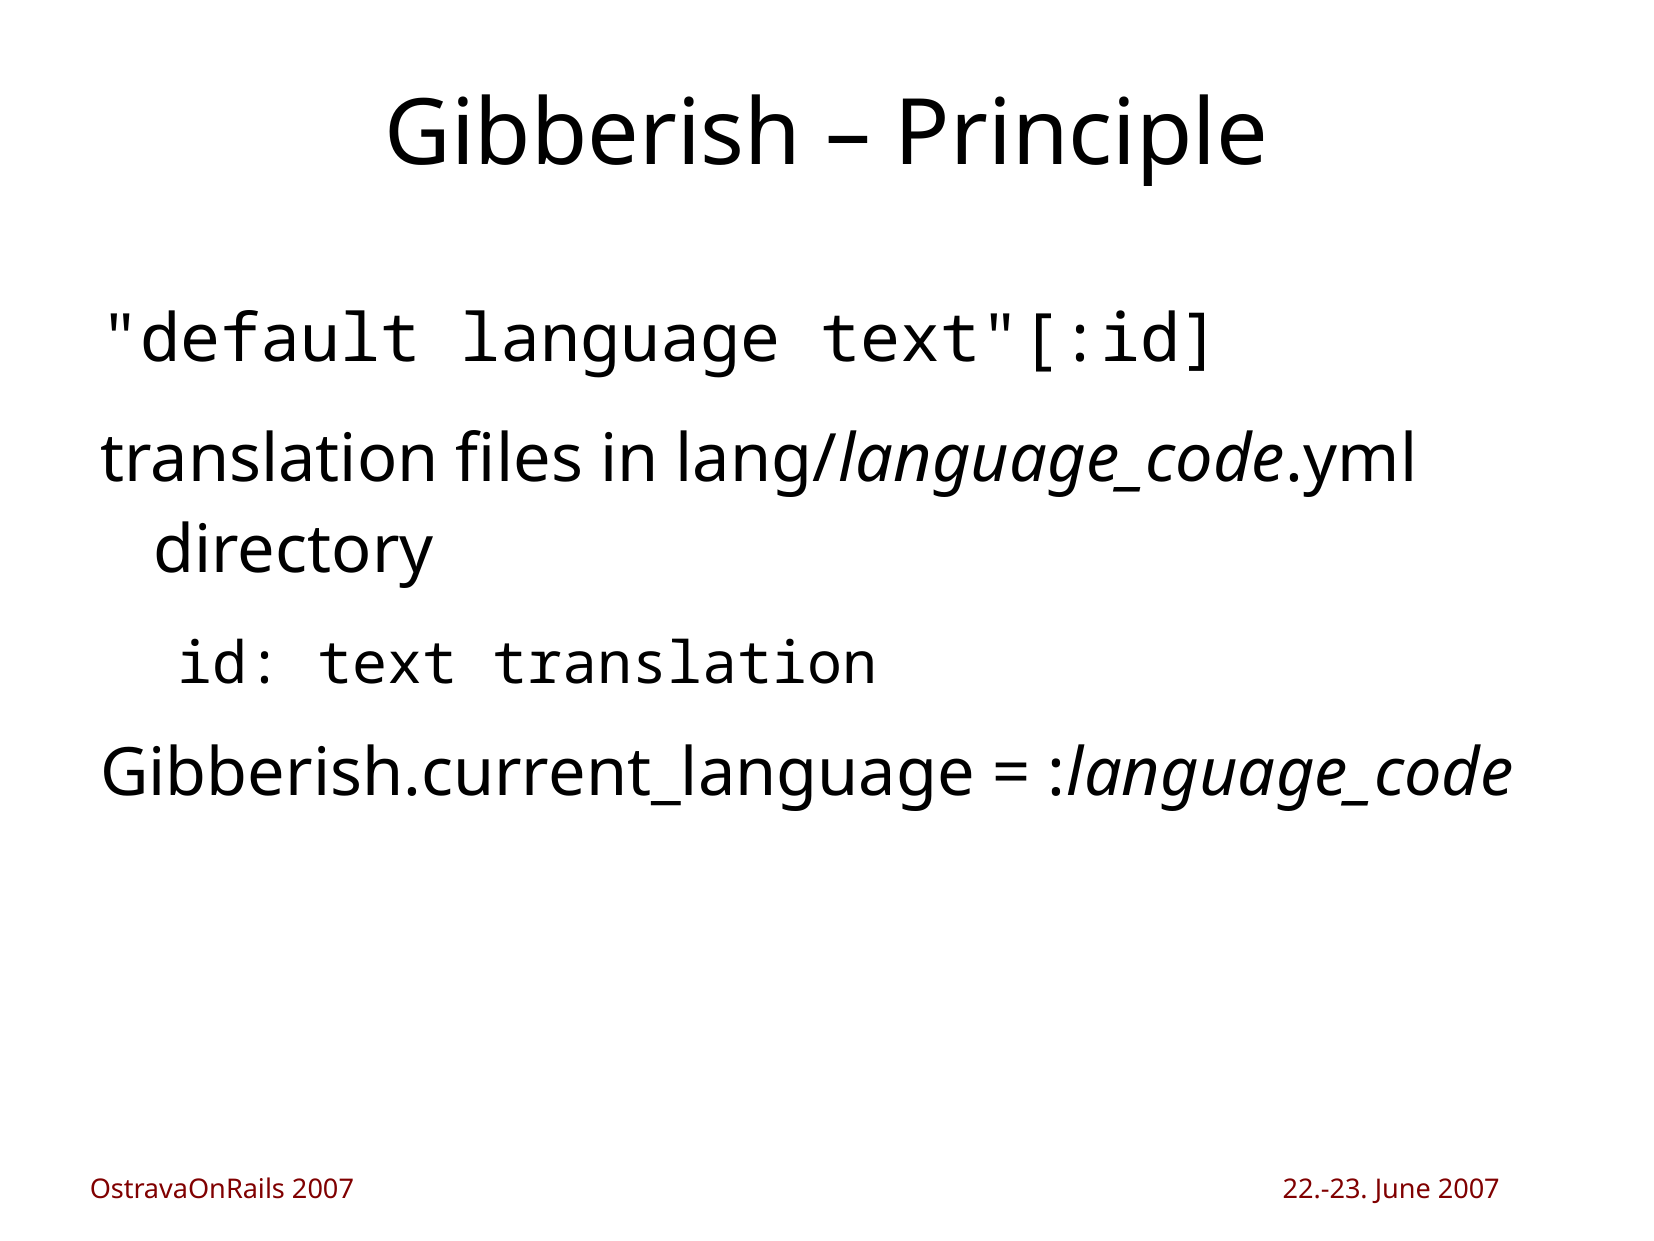

# Gibberish – Principle
"default language text"[:id]
translation files in lang/language_code.yml directory
id: text translation
Gibberish.current_language = :language_code